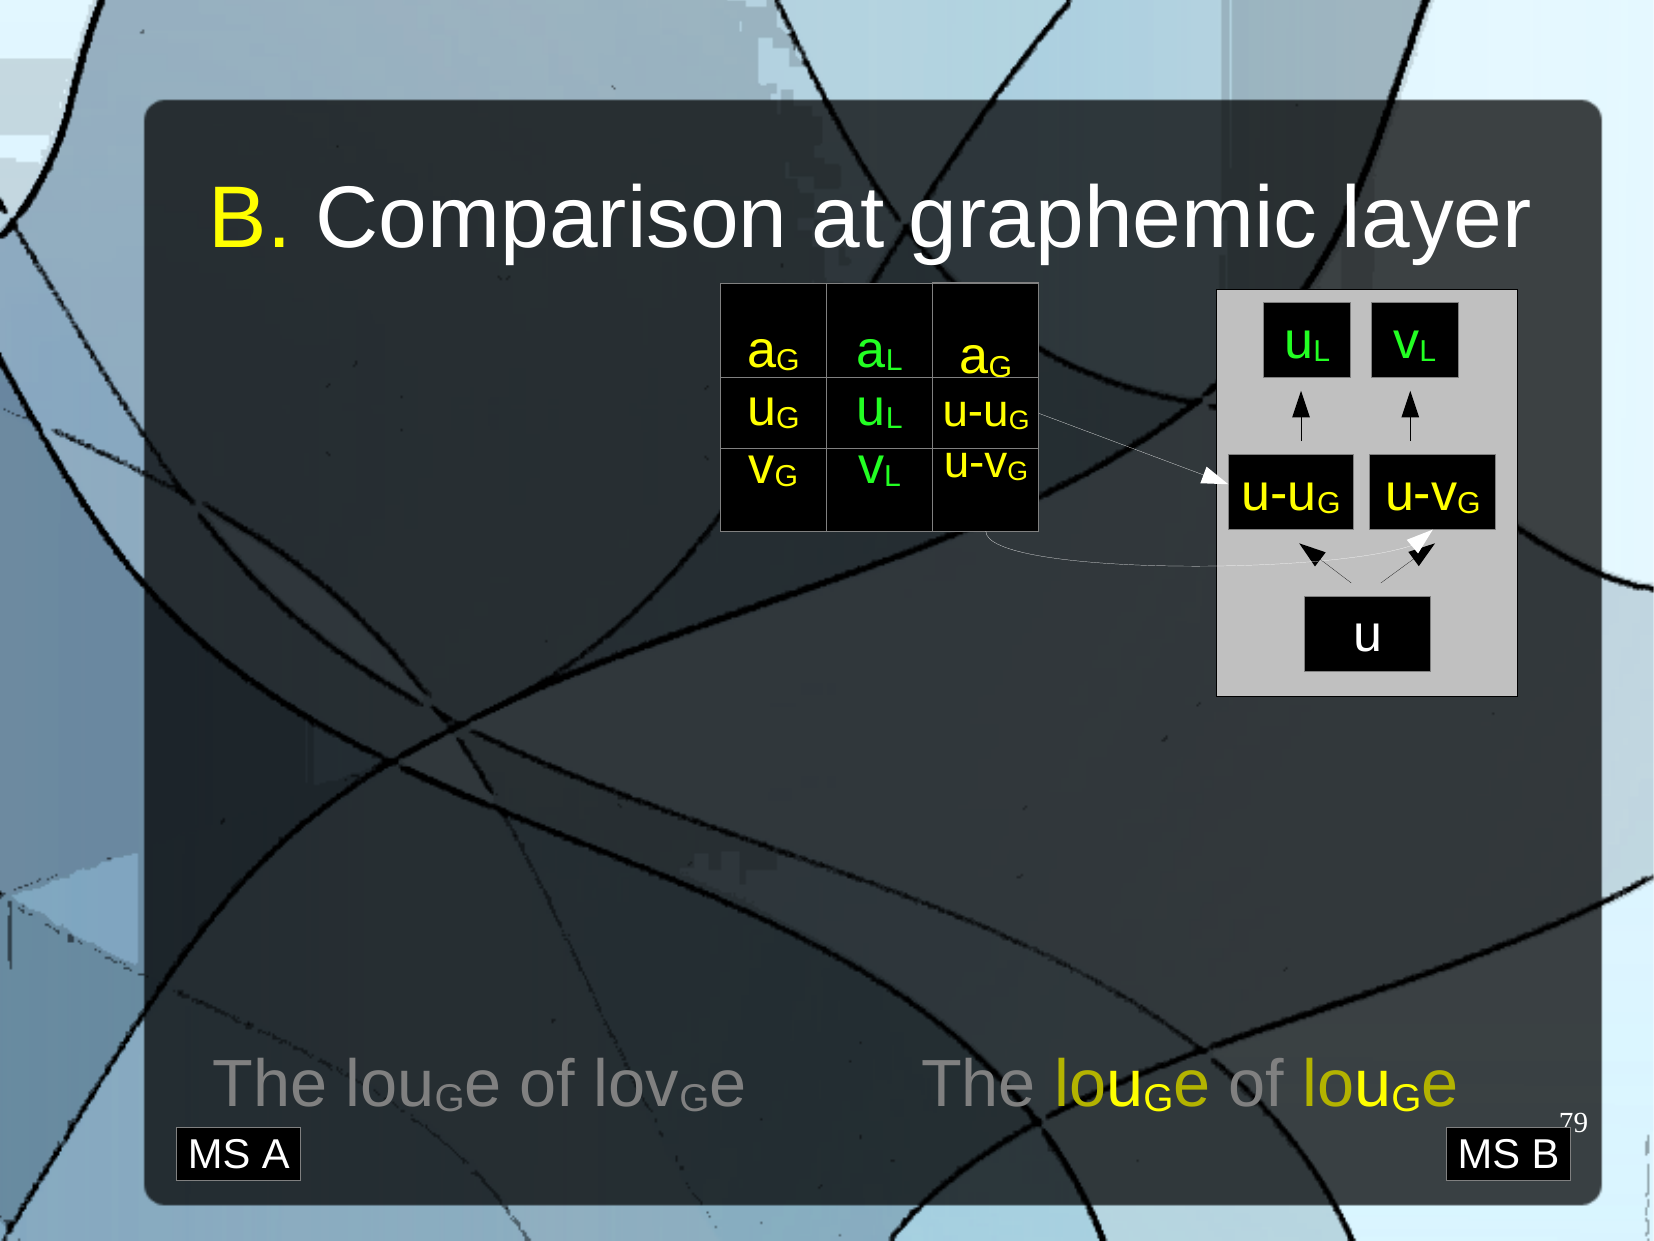

# B. Comparison at graphemic layer
aG
u-uG
u-vG
aG
uG
vG
aL
uL
vL
vL
uL
u-vG
u-uG
u
The louGe of lovGe		The louGe of louGe
79
MS A
MS B